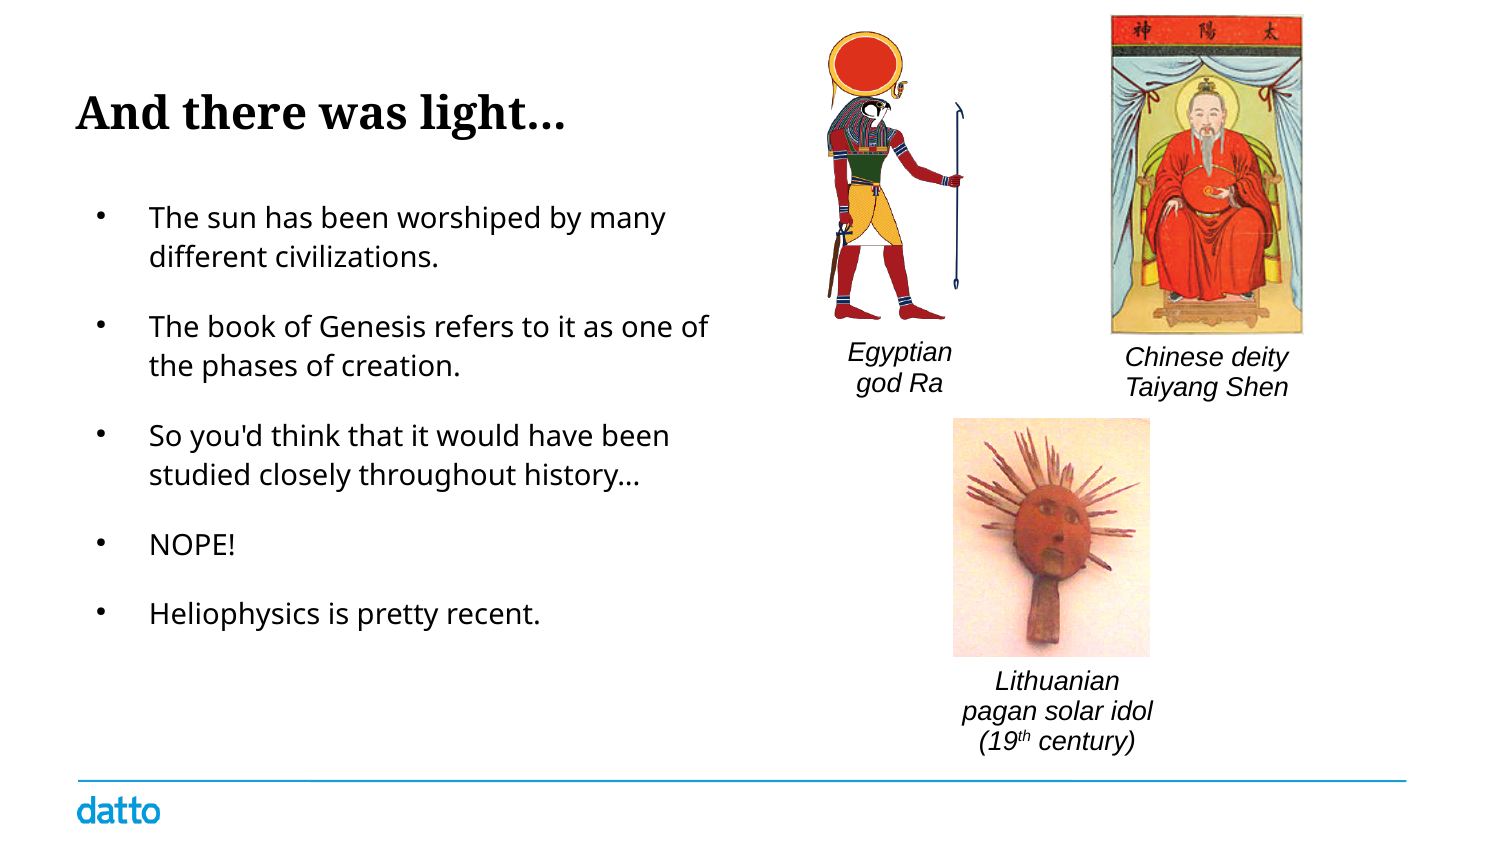

Chinese deity Taiyang Shen
Egyptian god Ra
# And there was light...
The sun has been worshiped by many different civilizations.
The book of Genesis refers to it as one of the phases of creation.
So you'd think that it would have been studied closely throughout history...
NOPE!
Heliophysics is pretty recent.
Lithuanian pagan solar idol (19th century)